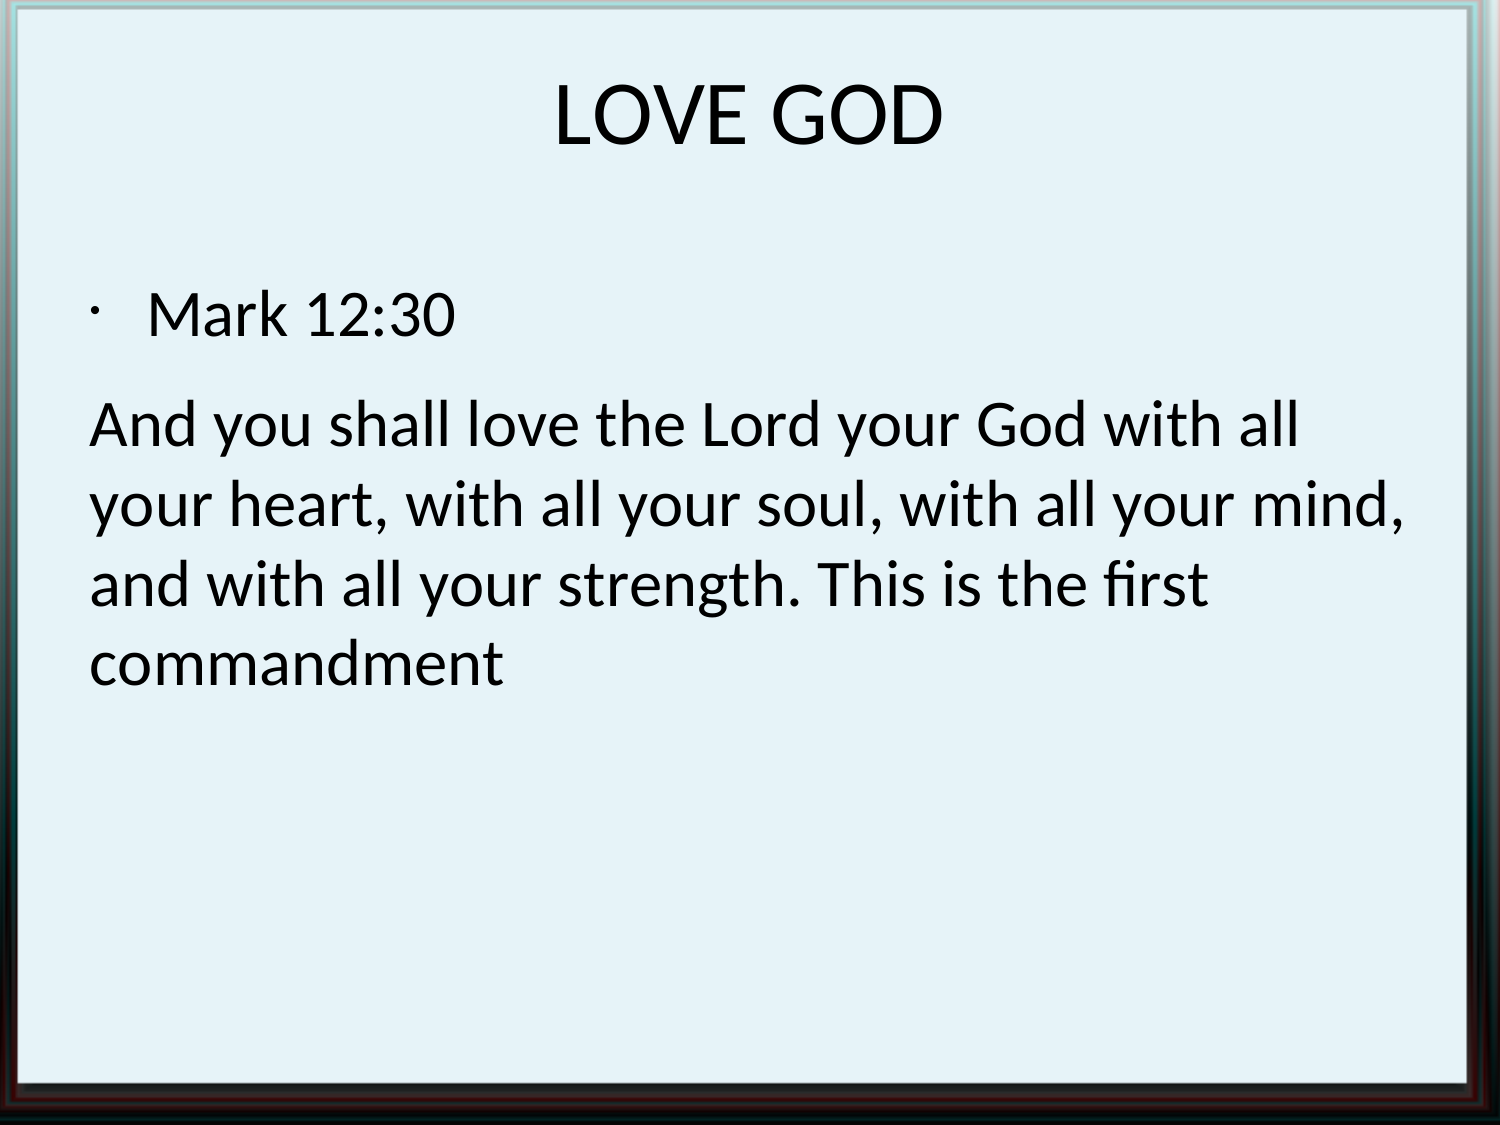

# LOVE GOD
Mark 12:30
And you shall love the Lord your God with all your heart, with all your soul, with all your mind, and with all your strength. This is the first commandment